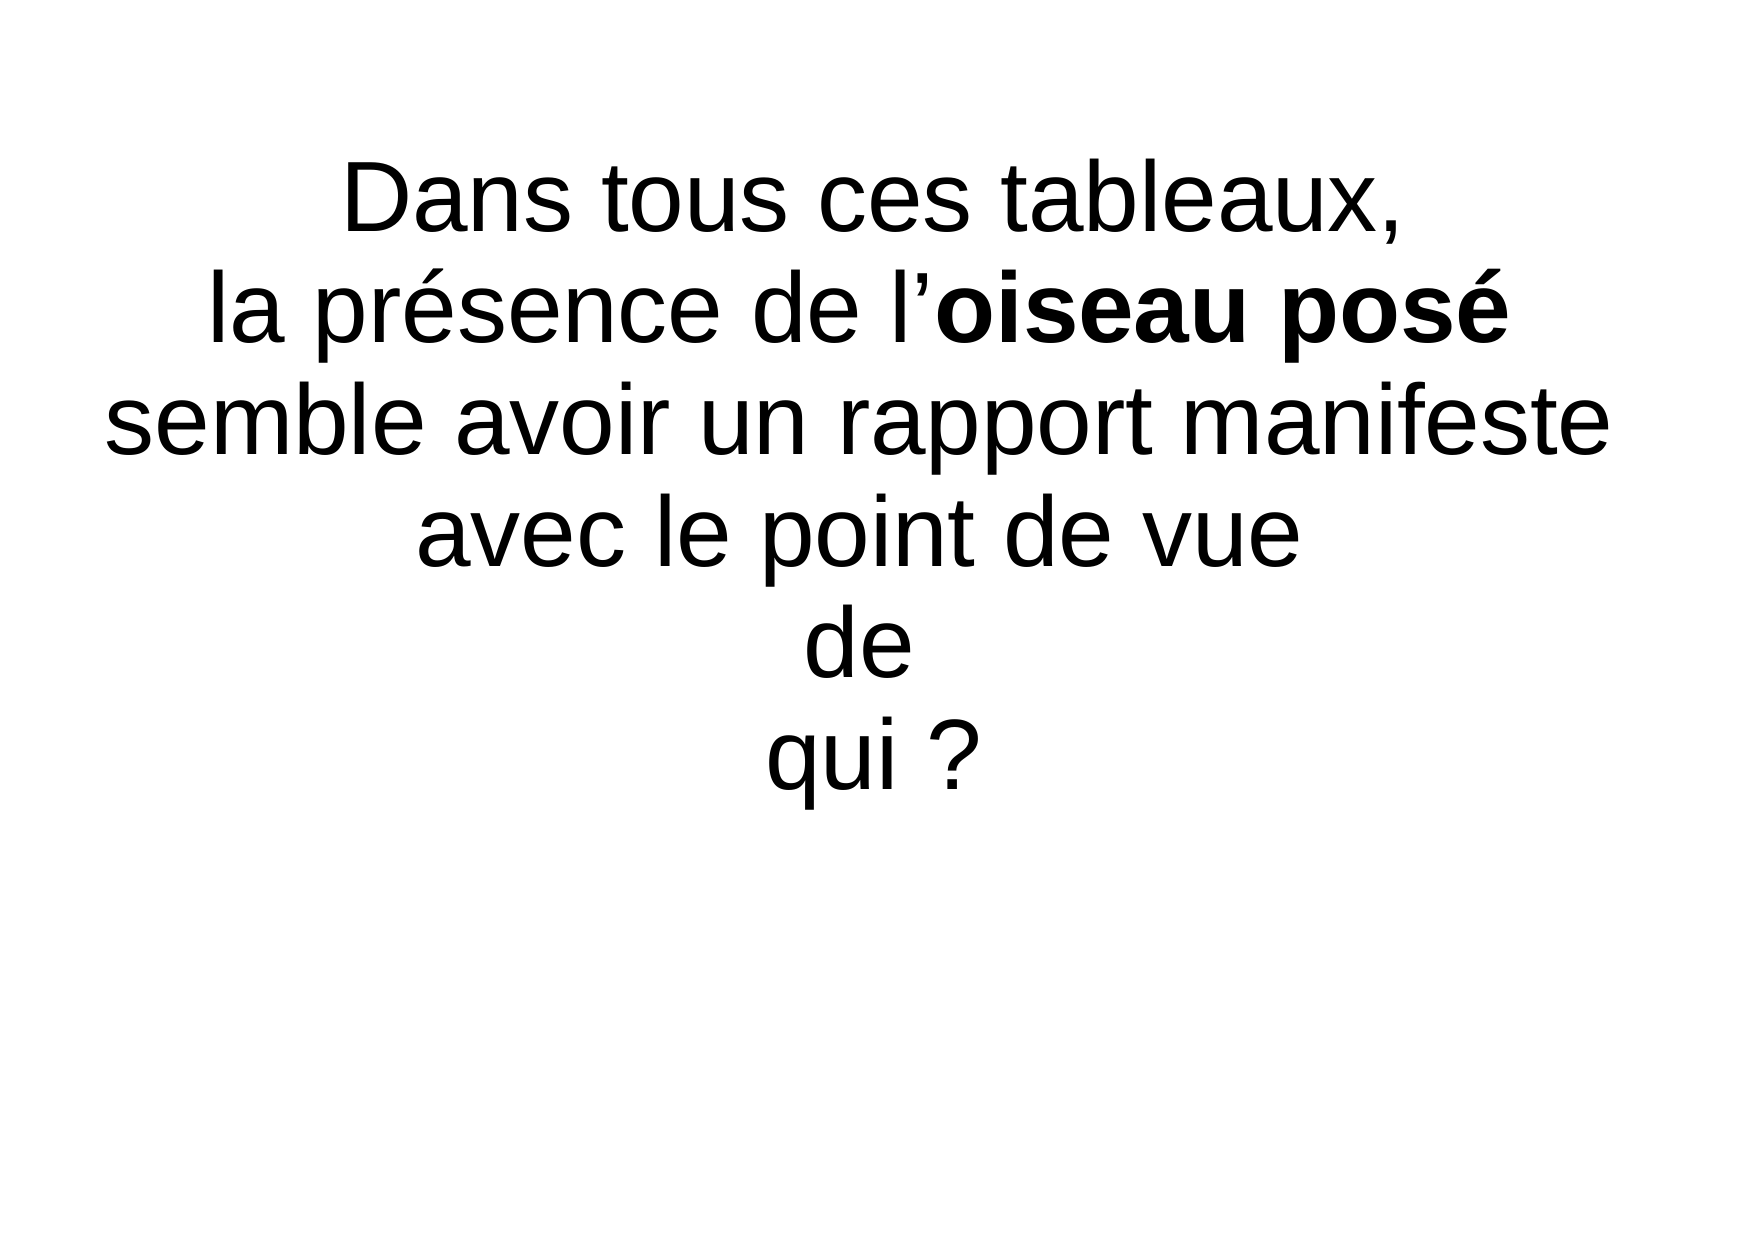

Dans tous ces tableaux,
la présence de l’oiseau posé
semble avoir un rapport manifeste
avec le point de vue
de
qui ?